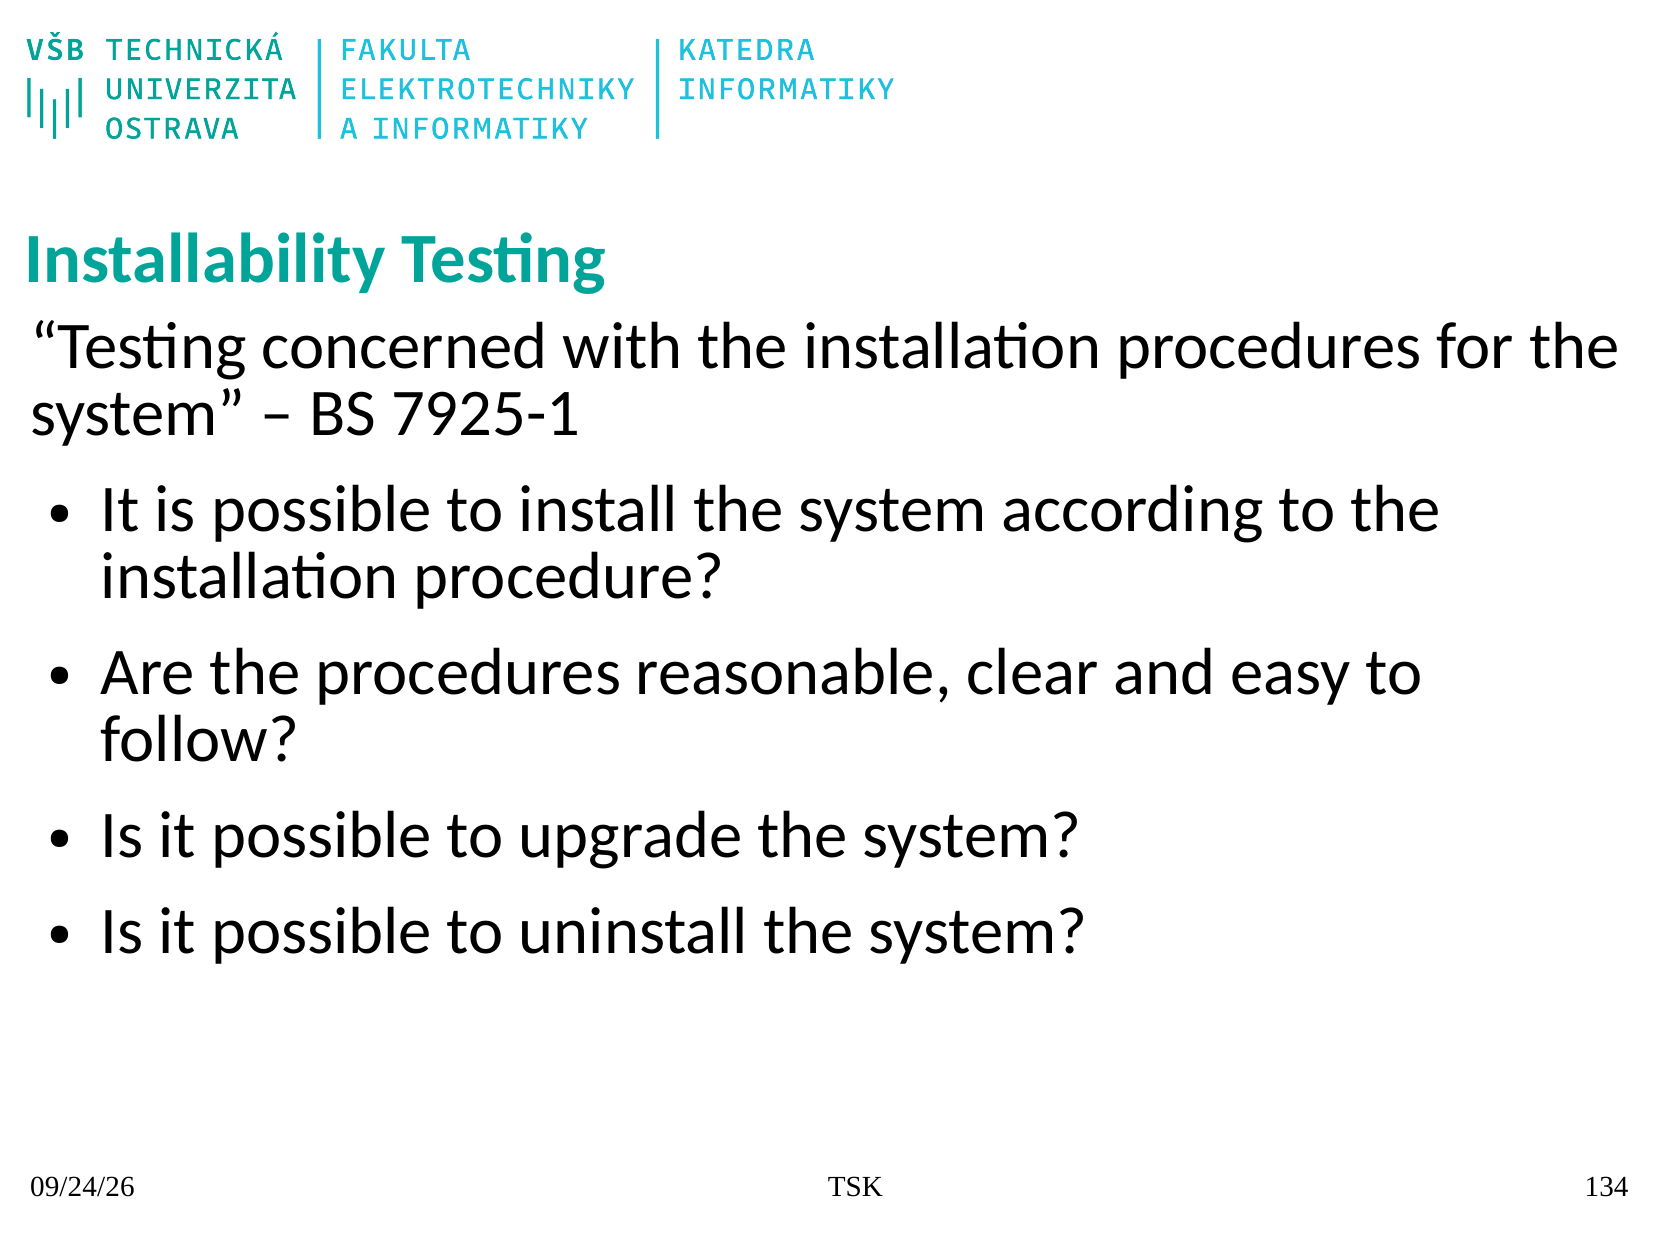

# Installability Testing
“Testing concerned with the installation procedures for the system” – BS 7925-1
It is possible to install the system according to the installation procedure?
Are the procedures reasonable, clear and easy to follow?
Is it possible to upgrade the system?
Is it possible to uninstall the system?
TSK
134